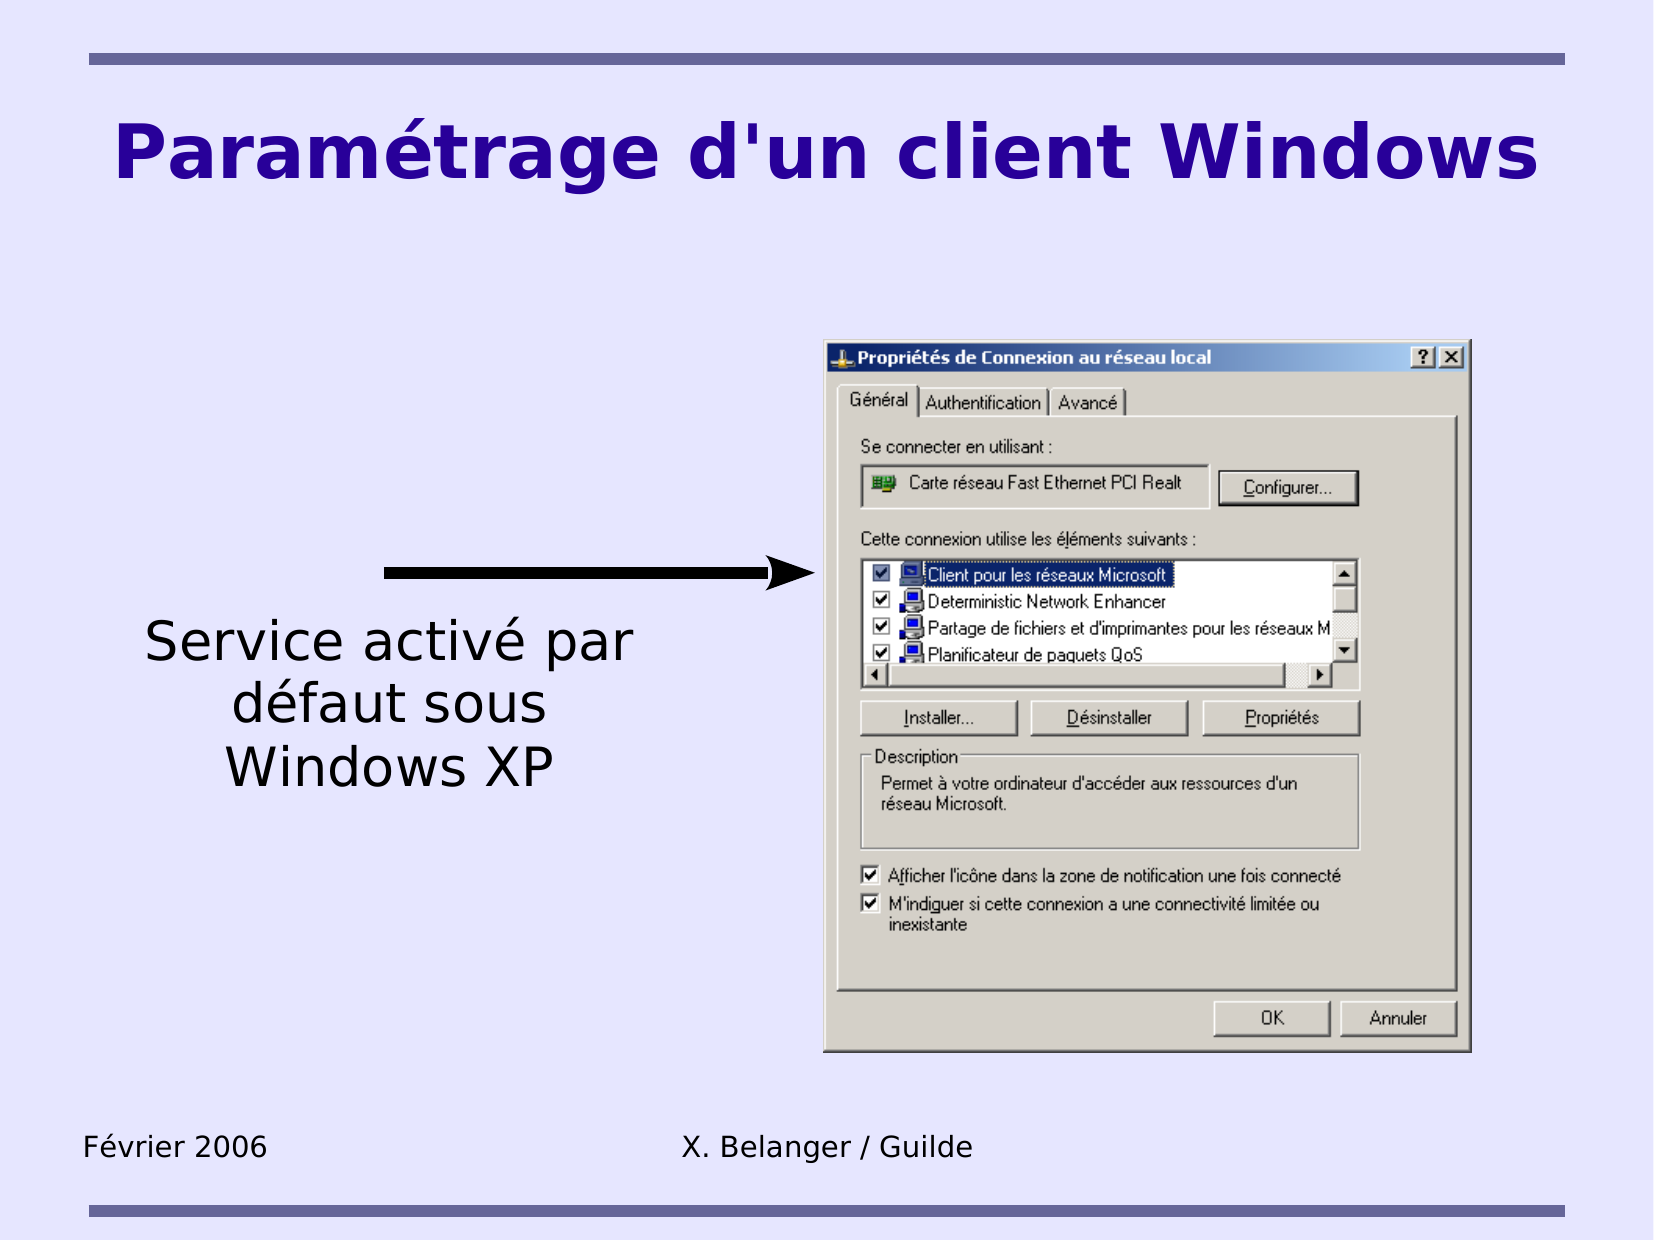

# Paramétrage d'un client Windows
Service activé par défaut sous Windows XP